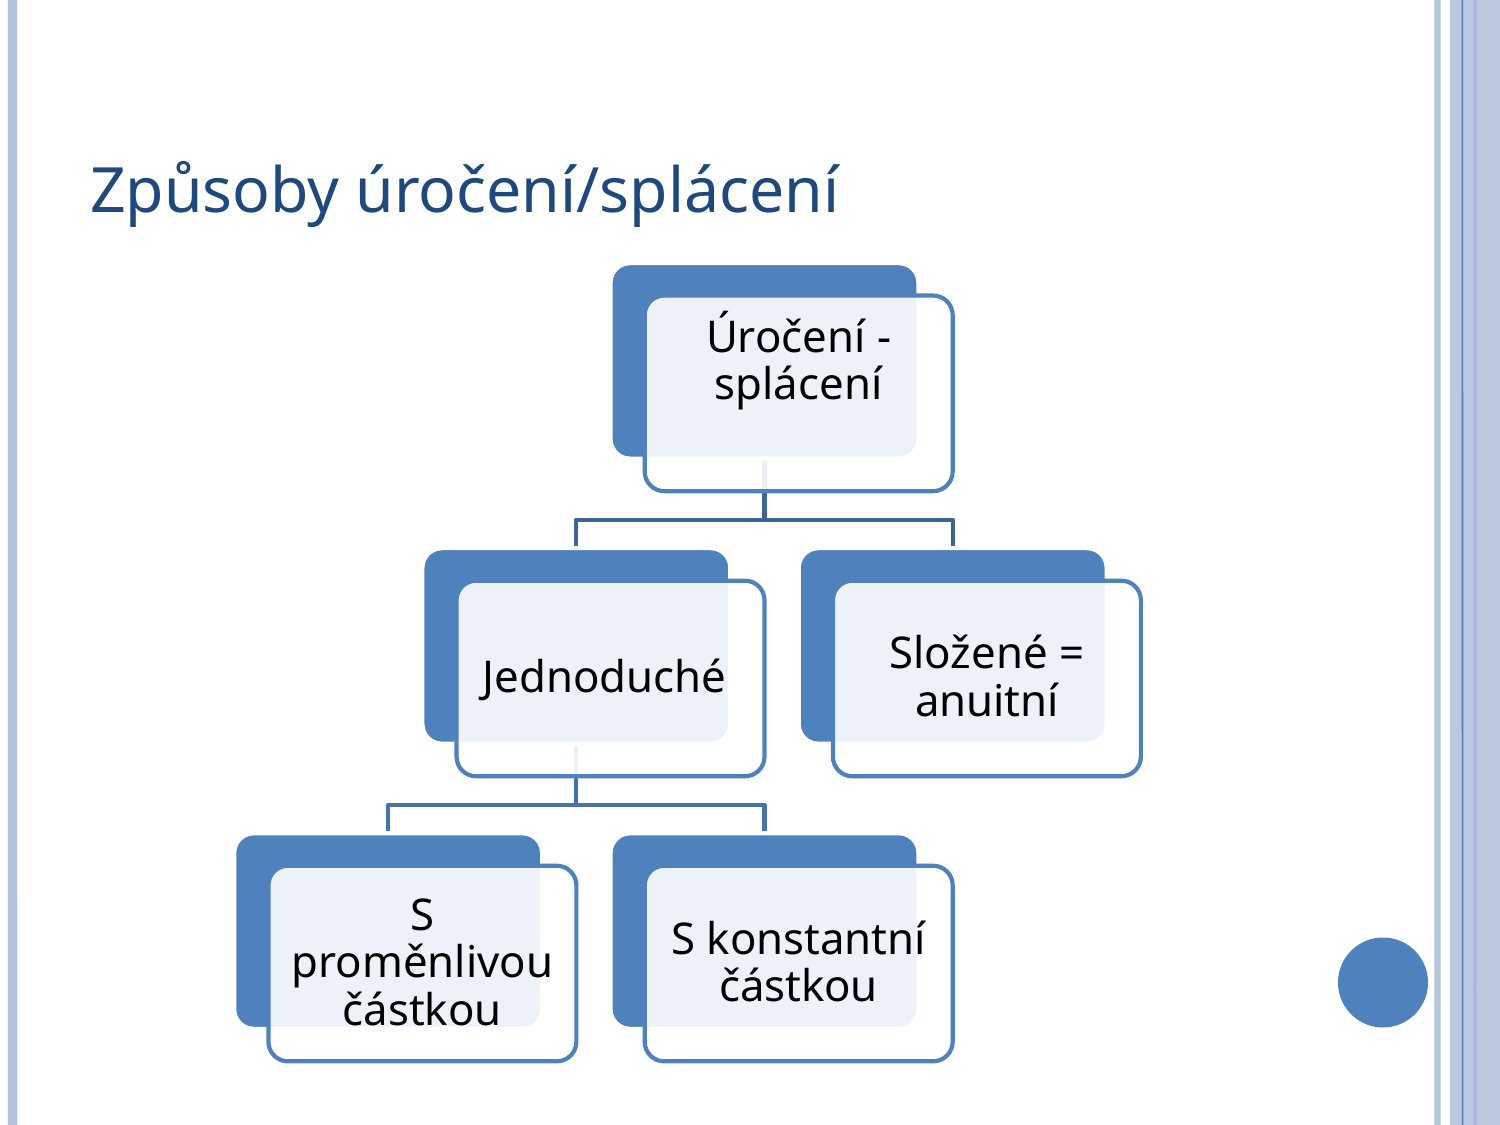

# Způsoby úročení/splácení
Úročení - splácení
Jednoduché
Složené = anuitní
S proměnlivou částkou
S konstantní částkou